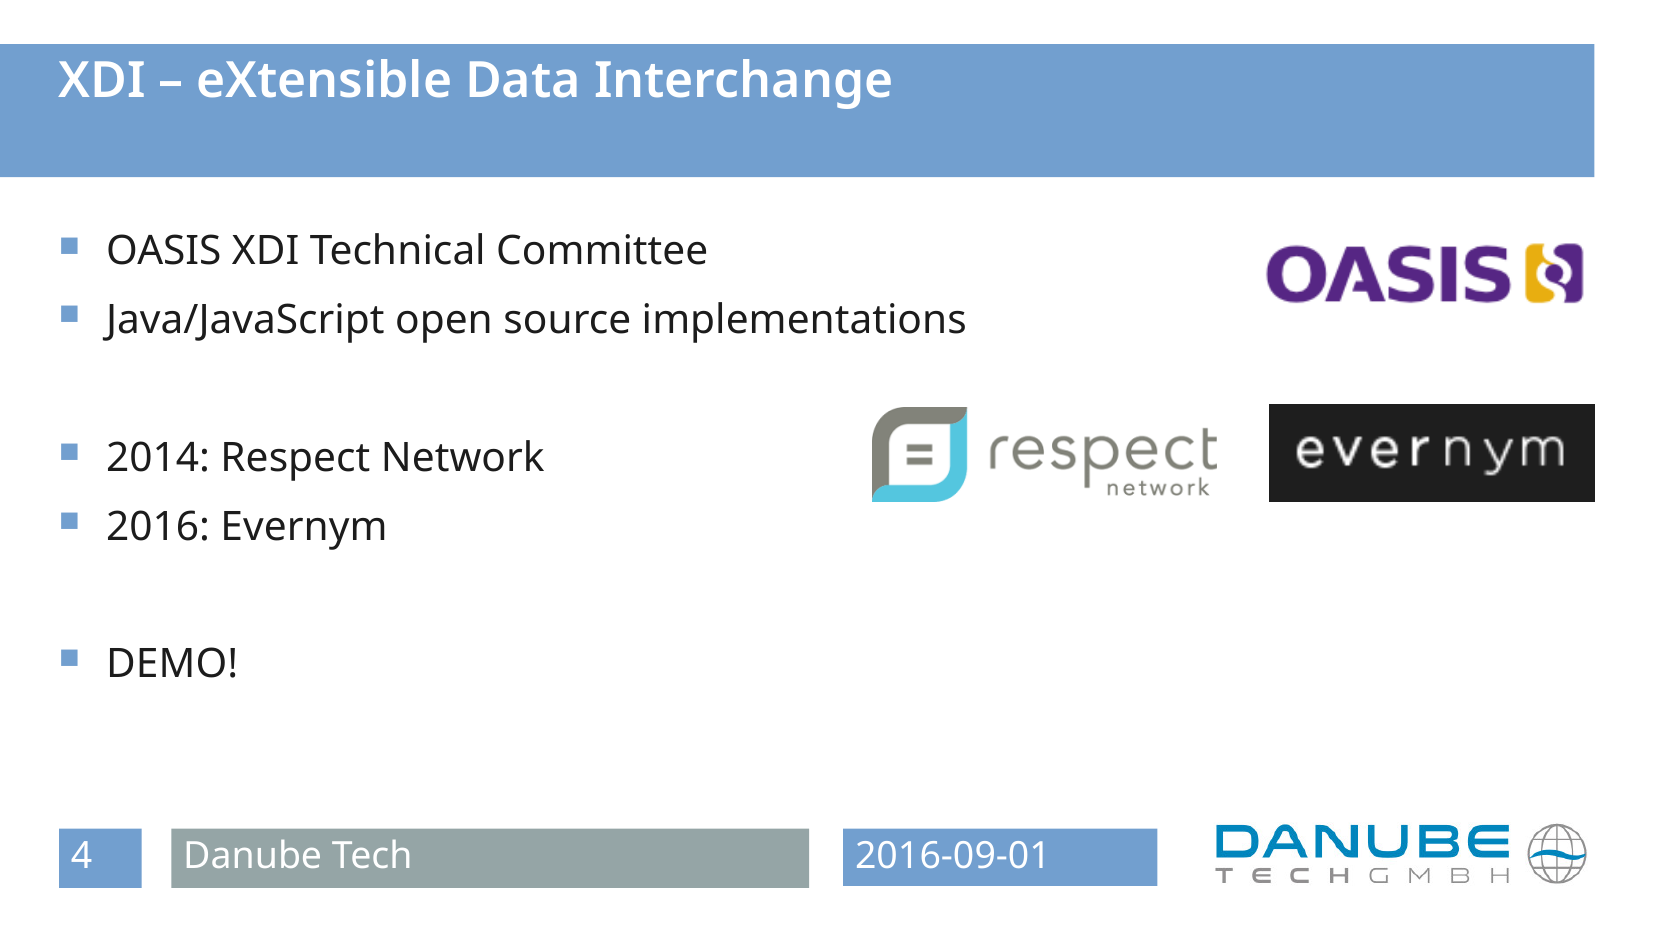

# XDI – eXtensible Data Interchange
OASIS XDI Technical Committee
Java/JavaScript open source implementations
2014: Respect Network
2016: Evernym
DEMO!
4
Danube Tech
2016-09-01